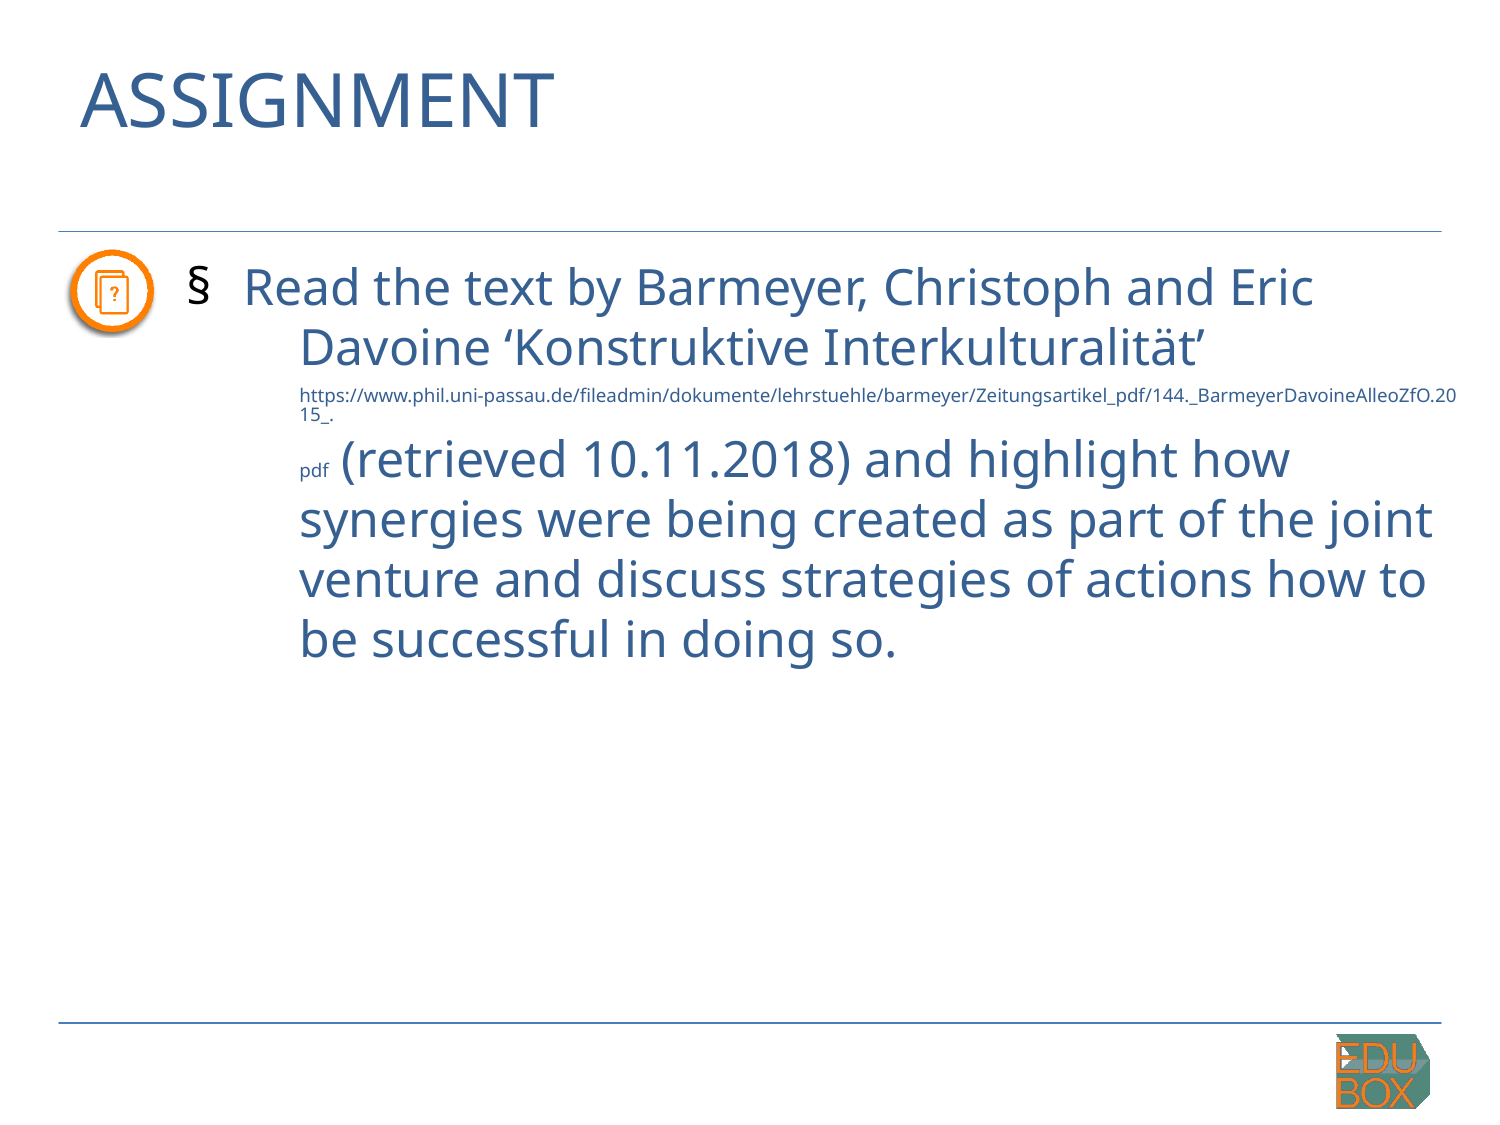

# ASSIGNMENT
Read the text by Barmeyer, Christoph and Eric Davoine ‘Konstruktive Interkulturalität’ https://www.phil.uni-passau.de/fileadmin/dokumente/lehrstuehle/barmeyer/Zeitungsartikel_pdf/144._BarmeyerDavoineAlleoZfO.2015_.pdf (retrieved 10.11.2018) and highlight how synergies were being created as part of the joint venture and discuss strategies of actions how to be successful in doing so.